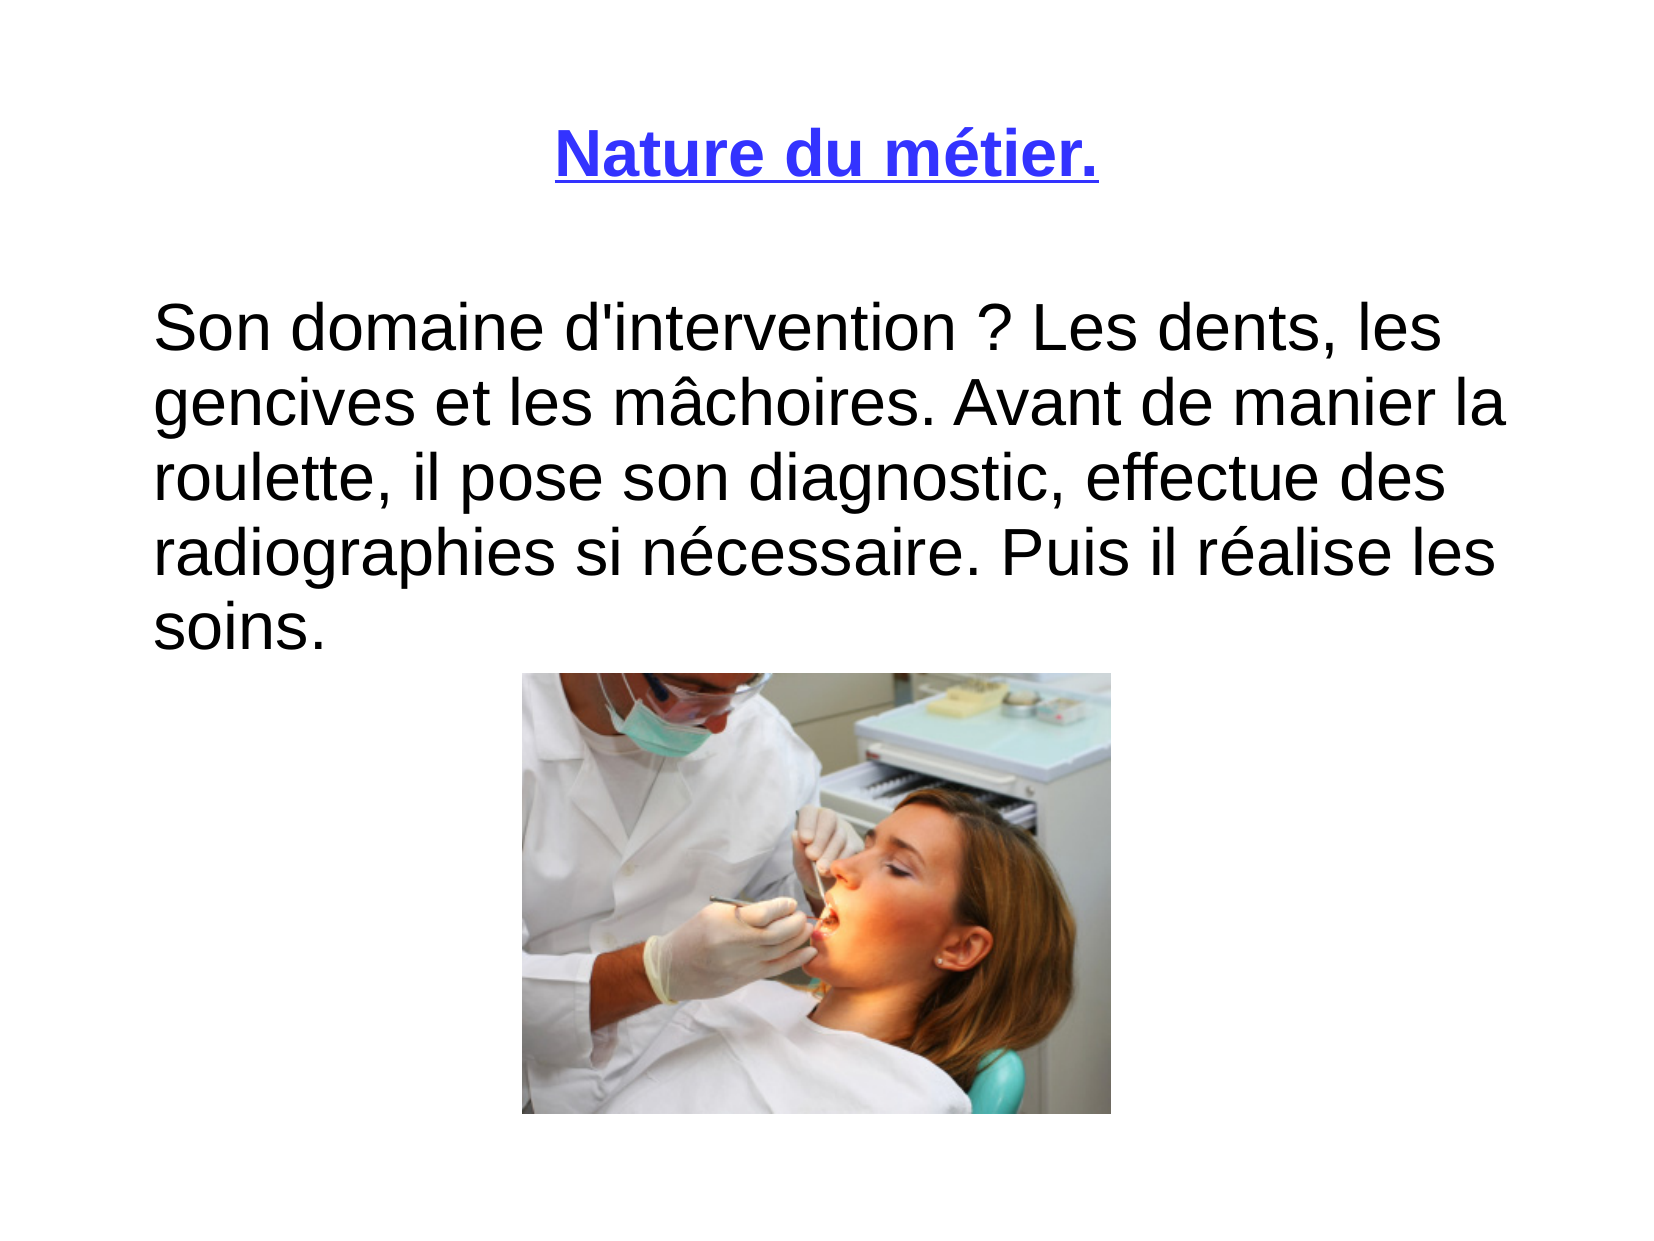

# Nature du métier.
Son domaine d'intervention ? Les dents, les gencives et les mâchoires. Avant de manier la roulette, il pose son diagnostic, effectue des radiographies si nécessaire. Puis il réalise les soins.